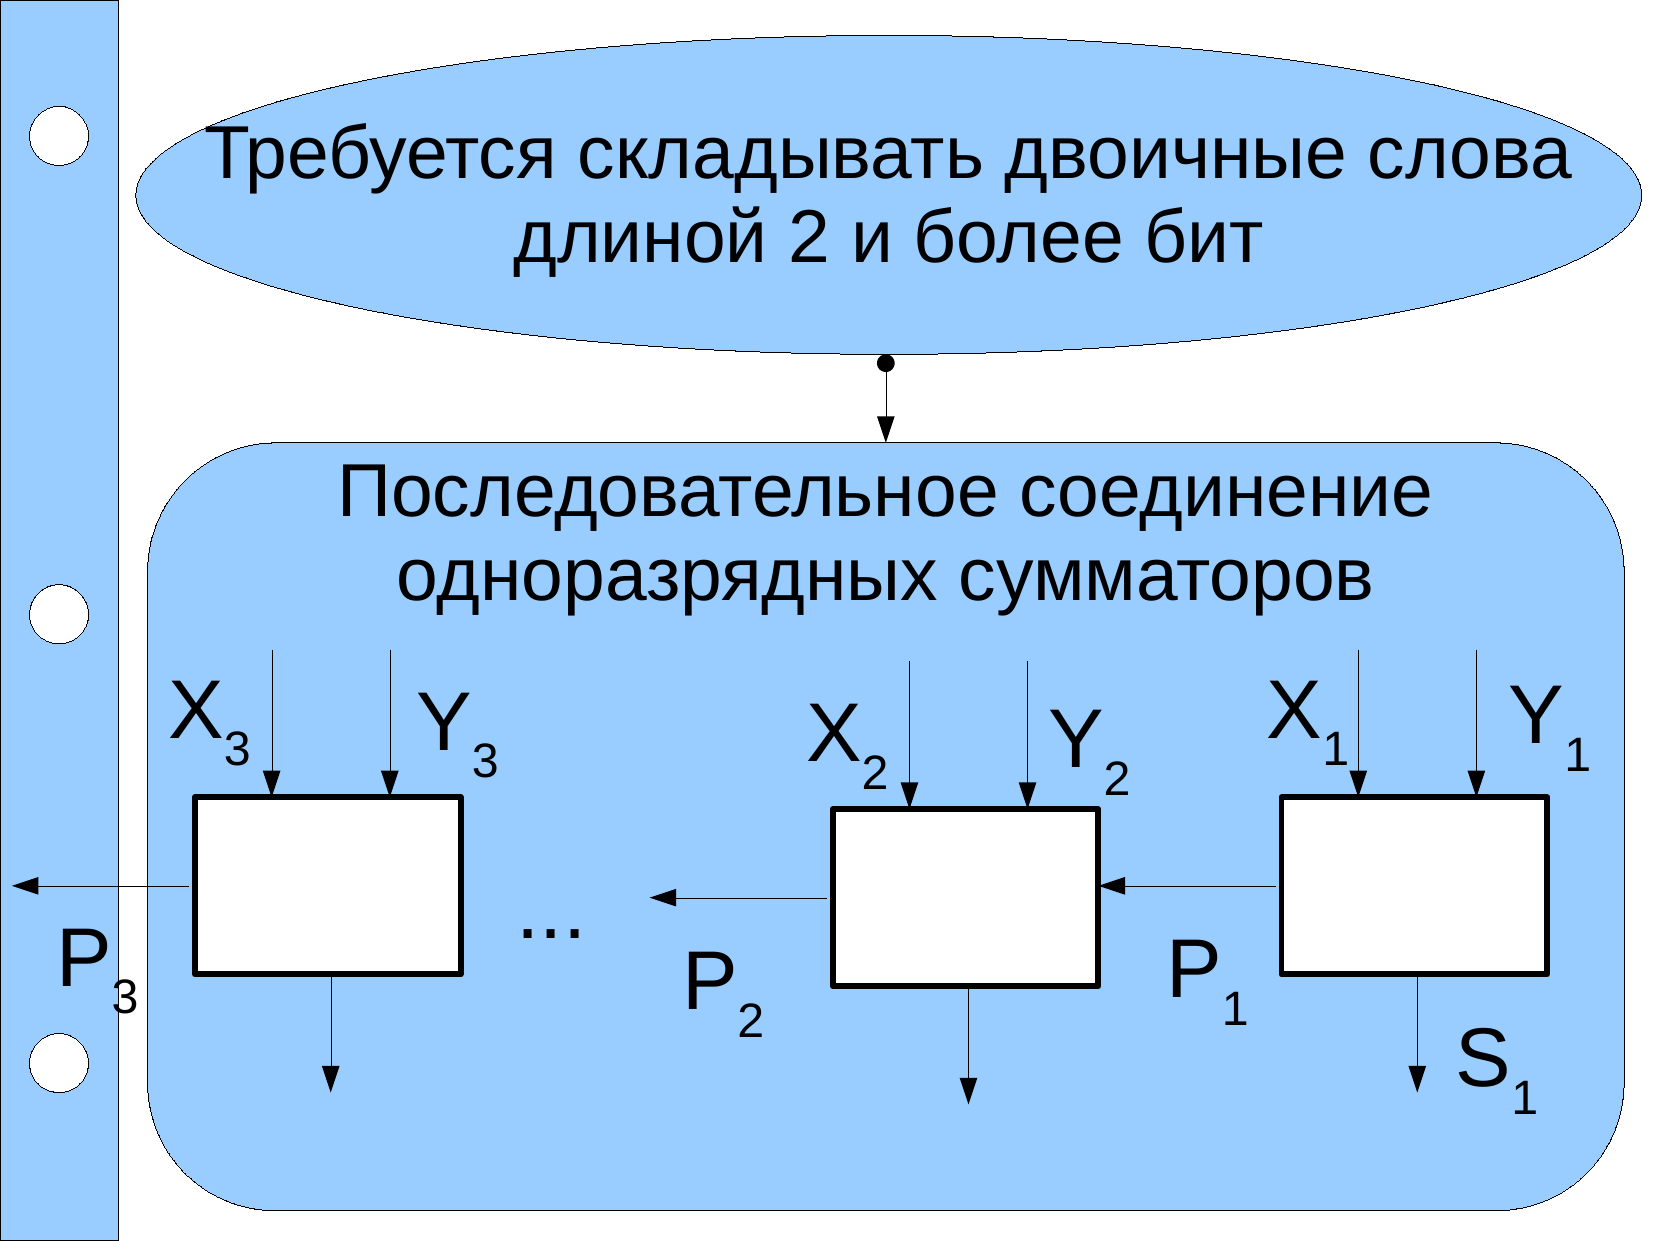

Требуется складывать двоичные слова
длиной 2 и более бит
Последовательное соединение
одноразрядных сумматоров
Х3
Х1
Y1
Y3
Х2
Y2
...
P3
P1
P2
S1